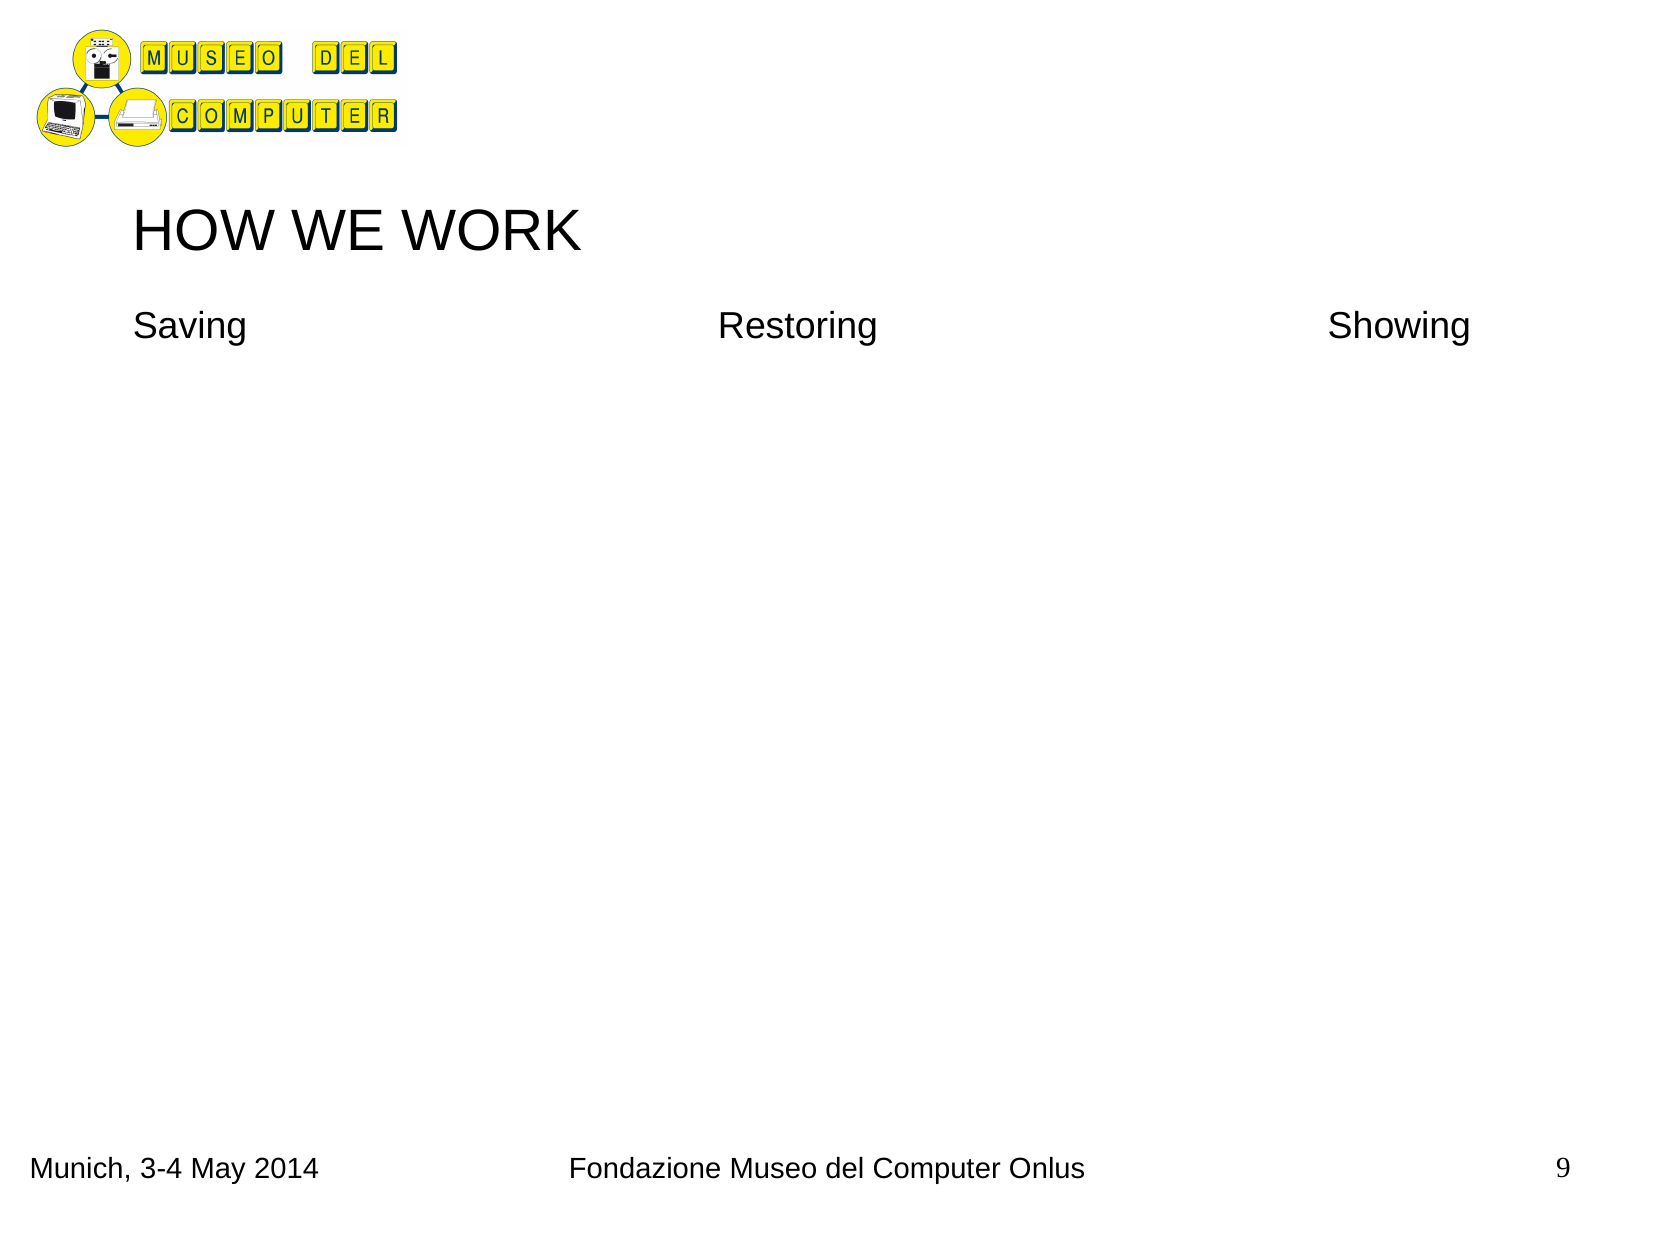

HOW WE WORK
Saving Restoring Showing
9